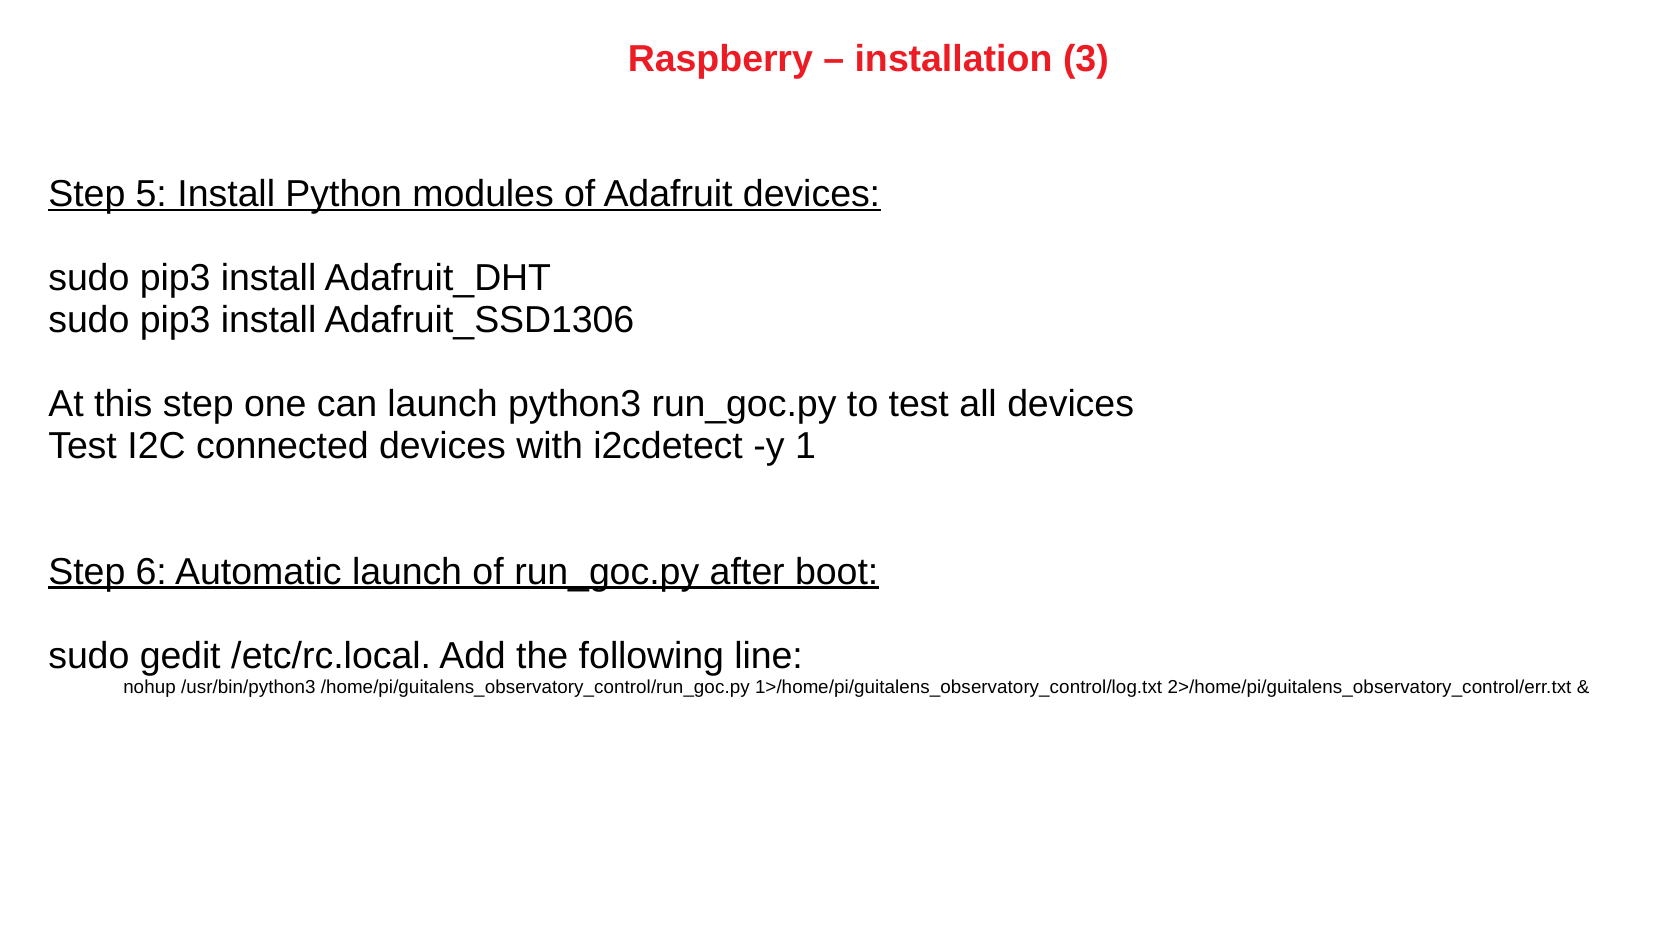

Raspberry – installation (3)
Step 5: Install Python modules of Adafruit devices:
sudo pip3 install Adafruit_DHT
sudo pip3 install Adafruit_SSD1306
At this step one can launch python3 run_goc.py to test all devices
Test I2C connected devices with i2cdetect -y 1
Step 6: Automatic launch of run_goc.py after boot:
sudo gedit /etc/rc.local. Add the following line:
	nohup /usr/bin/python3 /home/pi/guitalens_observatory_control/run_goc.py 1>/home/pi/guitalens_observatory_control/log.txt 2>/home/pi/guitalens_observatory_control/err.txt &